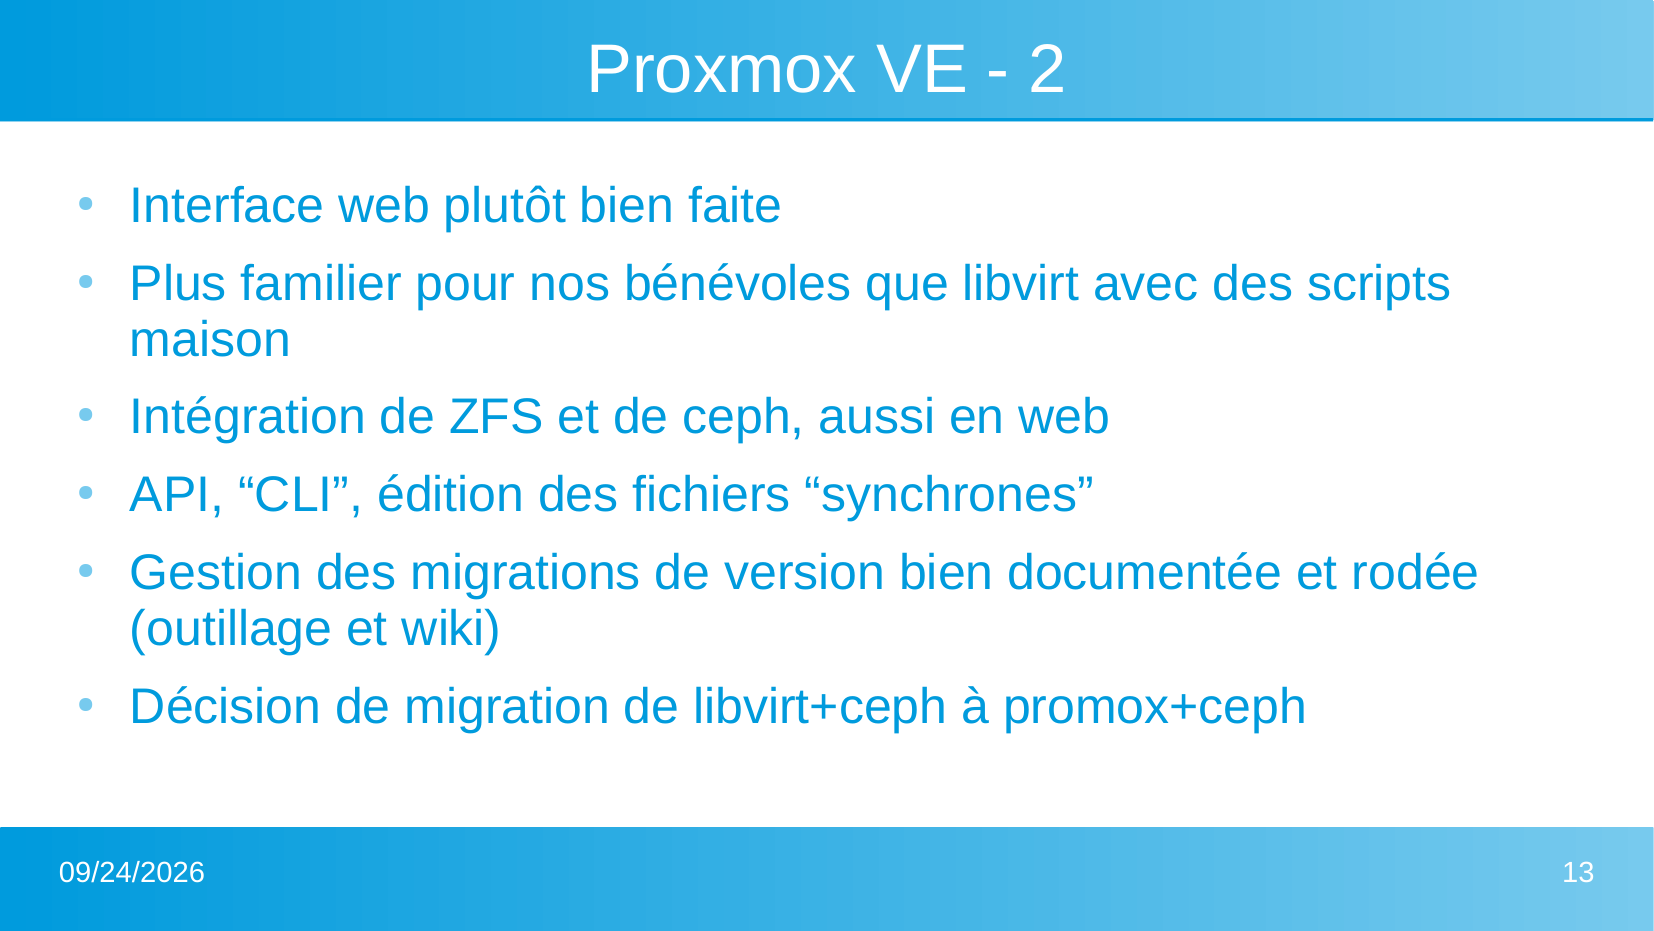

# Proxmox VE - 2
Interface web plutôt bien faite
Plus familier pour nos bénévoles que libvirt avec des scripts maison
Intégration de ZFS et de ceph, aussi en web
API, “CLI”, édition des fichiers “synchrones”
Gestion des migrations de version bien documentée et rodée (outillage et wiki)
Décision de migration de libvirt+ceph à promox+ceph
13